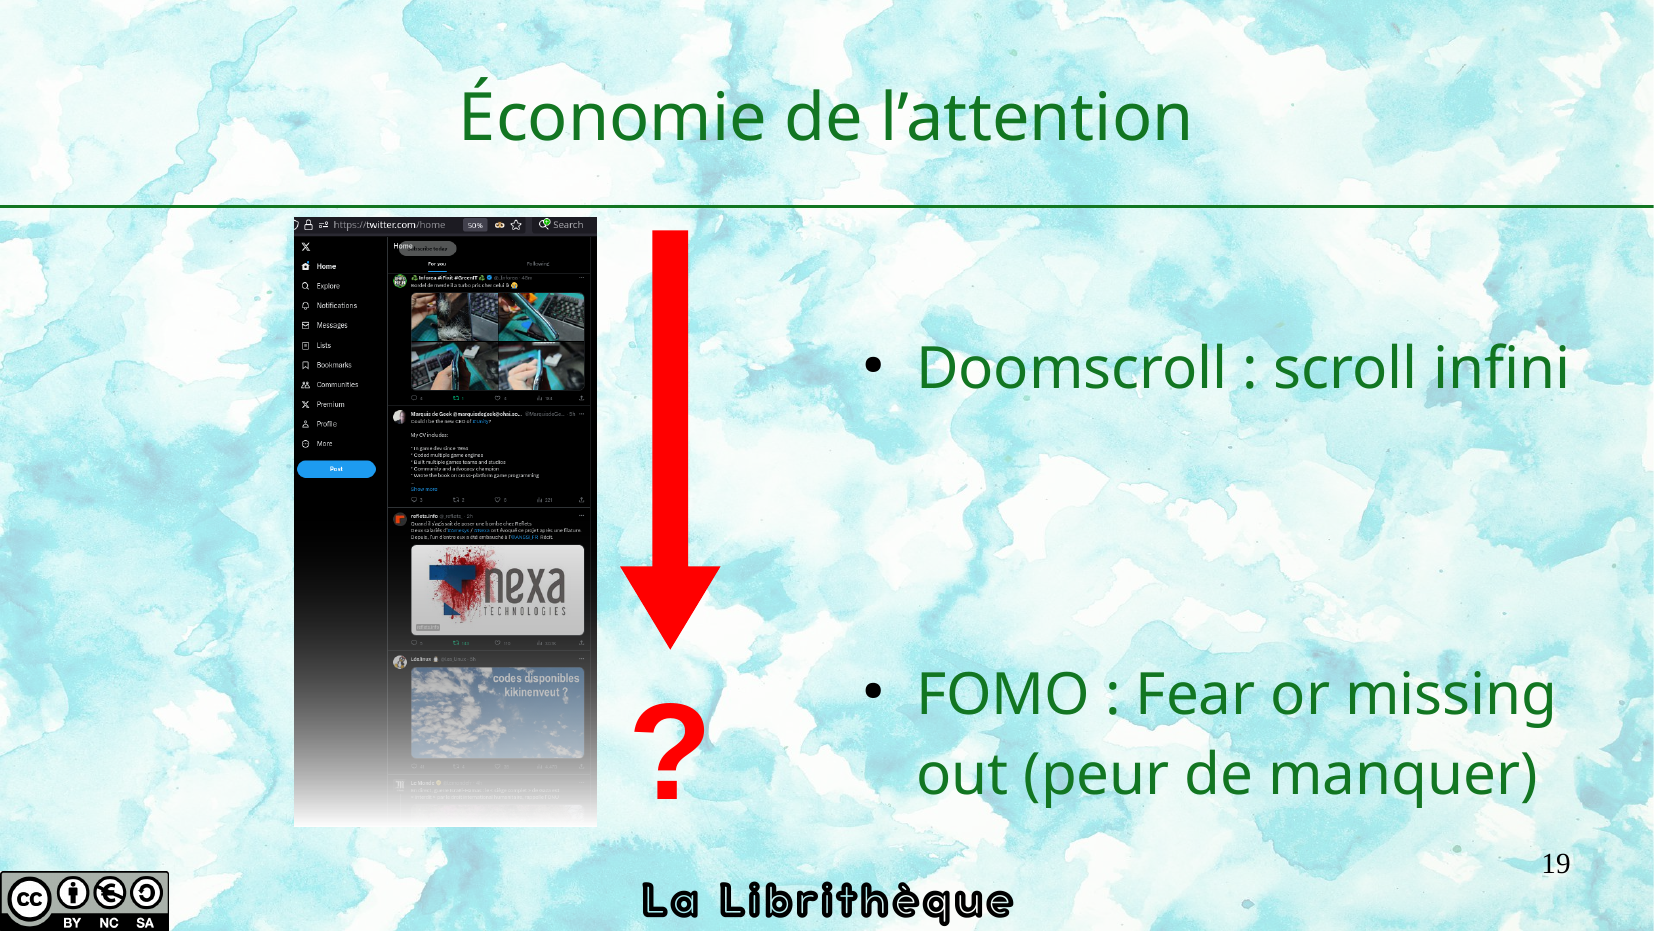

# Économie de l’attention
Doomscroll : scroll infini
FOMO : Fear or missing out (peur de manquer)
?
19